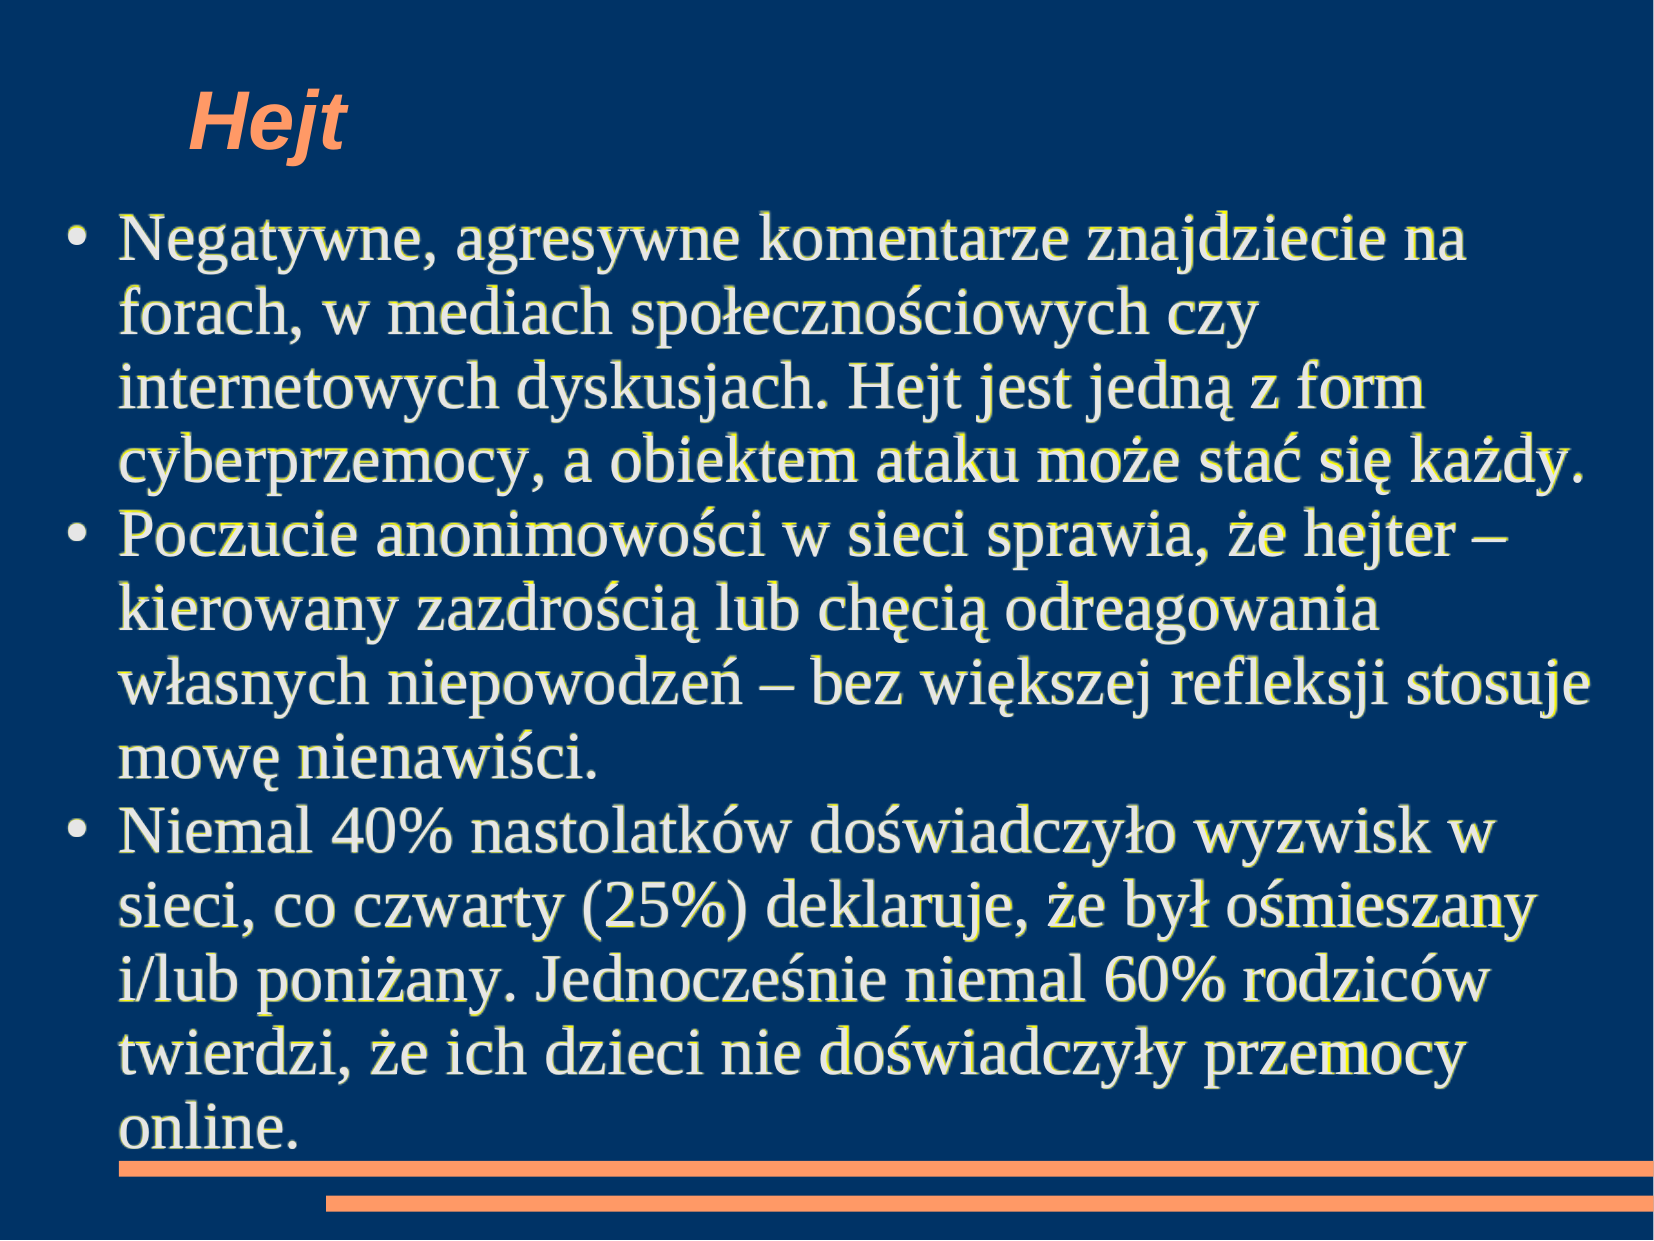

# Hejt
Negatywne, agresywne komentarze znajdziecie na forach, w mediach społecznościowych czy internetowych dyskusjach. Hejt jest jedną z form cyberprzemocy, a obiektem ataku może stać się każdy.
Poczucie anonimowości w sieci sprawia, że hejter – kierowany zazdrością lub chęcią odreagowania własnych niepowodzeń – bez większej refleksji stosuje mowę nienawiści.
Niemal 40% nastolatków doświadczyło wyzwisk w sieci, co czwarty (25%) deklaruje, że był ośmieszany i/lub poniżany. Jednocześnie niemal 60% rodziców twierdzi, że ich dzieci nie doświadczyły przemocy online.